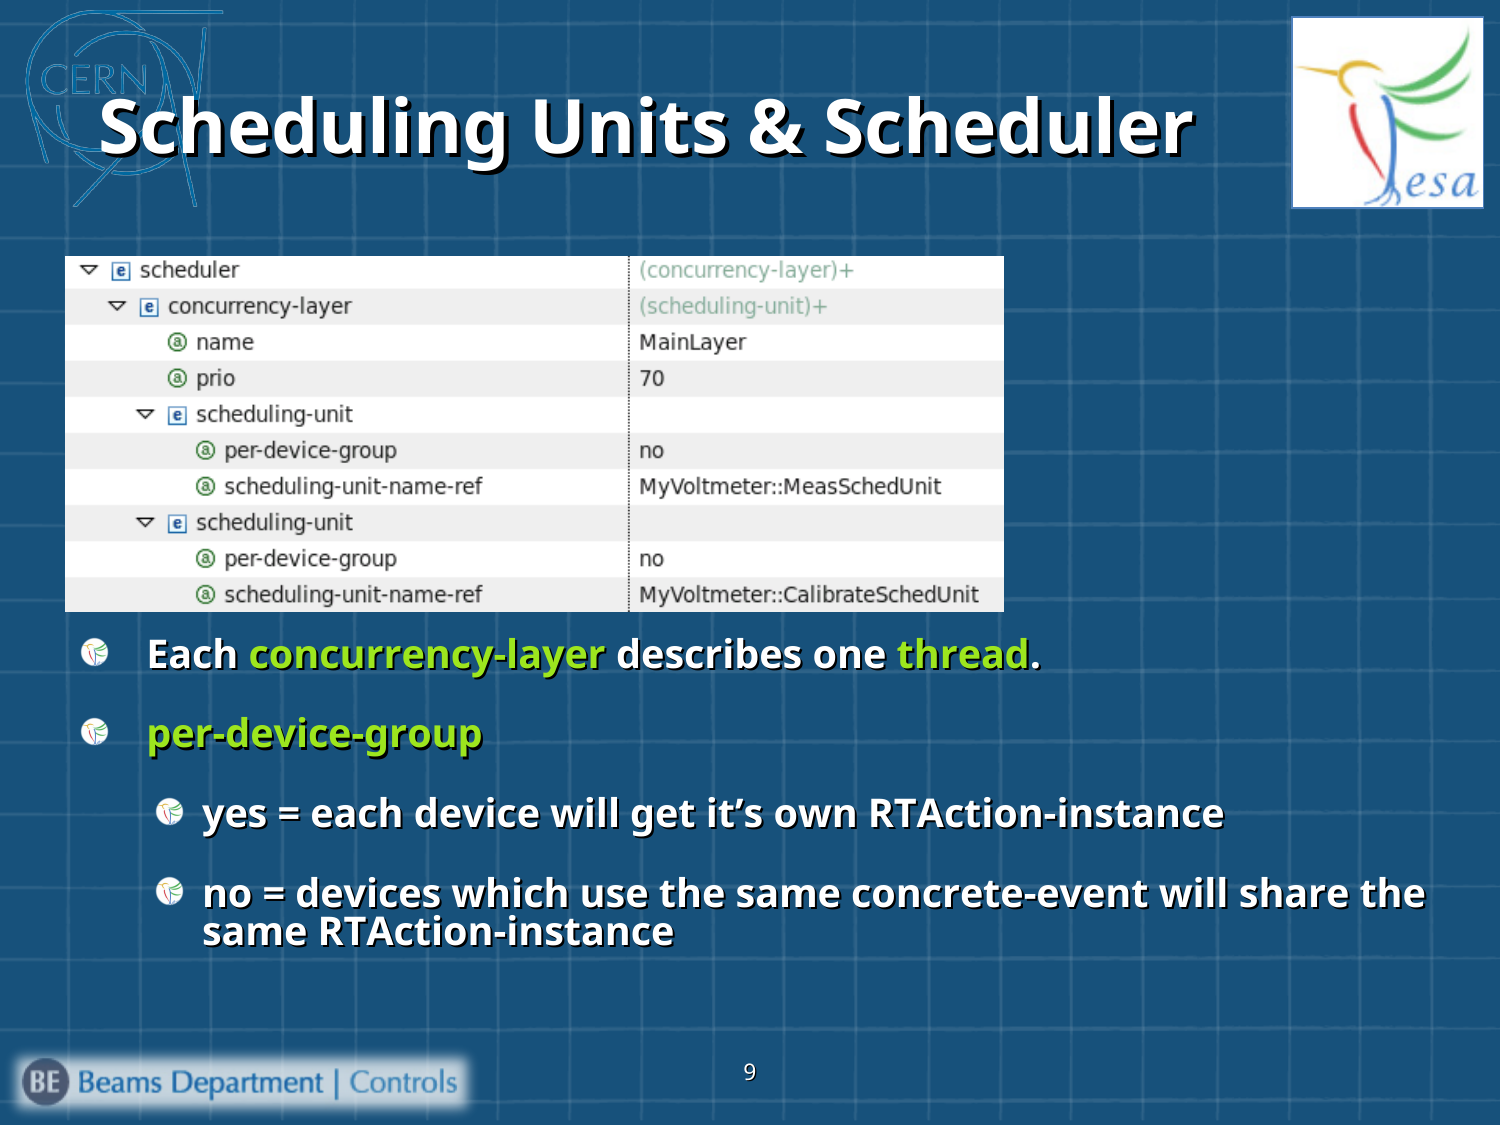

# Scheduling Units & Scheduler
Each concurrency-layer describes one thread.
per-device-group
yes = each device will get it’s own RTAction-instance
no = devices which use the same concrete-event will share the same RTAction-instance